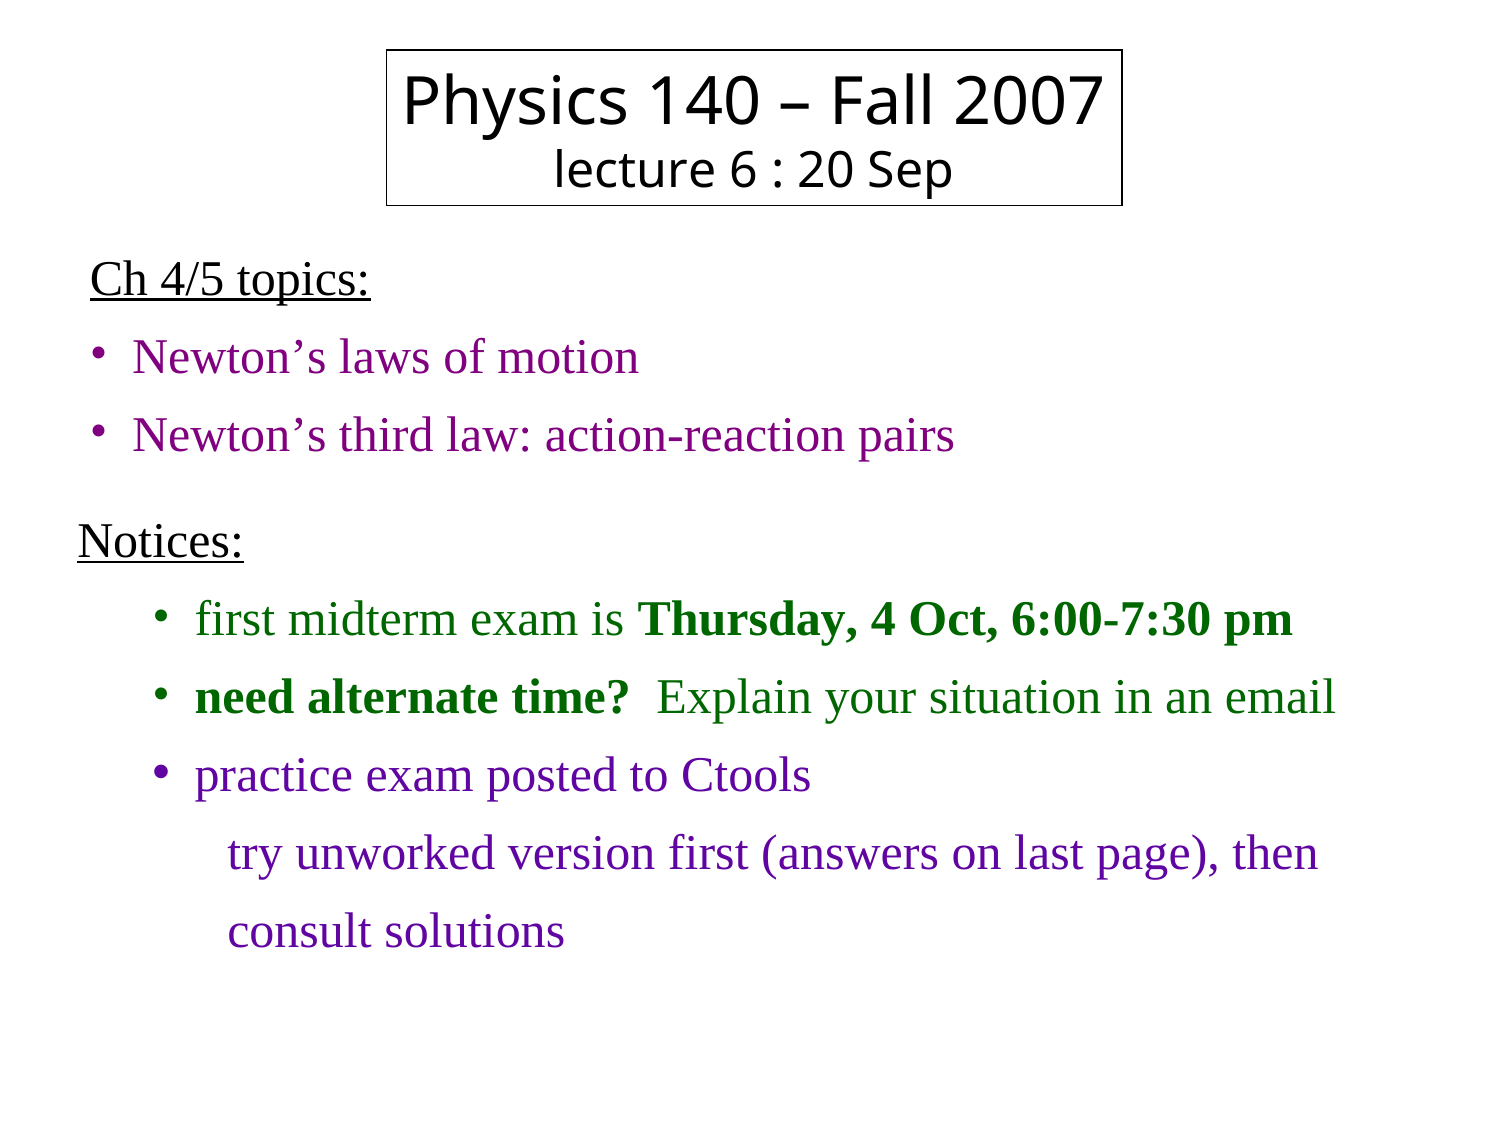

Physics 140 – Fall 2007
lecture 6 : 20 Sep
Ch 4/5 topics:
 Newton’s laws of motion
 Newton’s third law: action-reaction pairs
Notices:
 first midterm exam is Thursday, 4 Oct, 6:00-7:30 pm
 need alternate time? Explain your situation in an email
 practice exam posted to Ctools
try unworked version first (answers on last page), then consult solutions